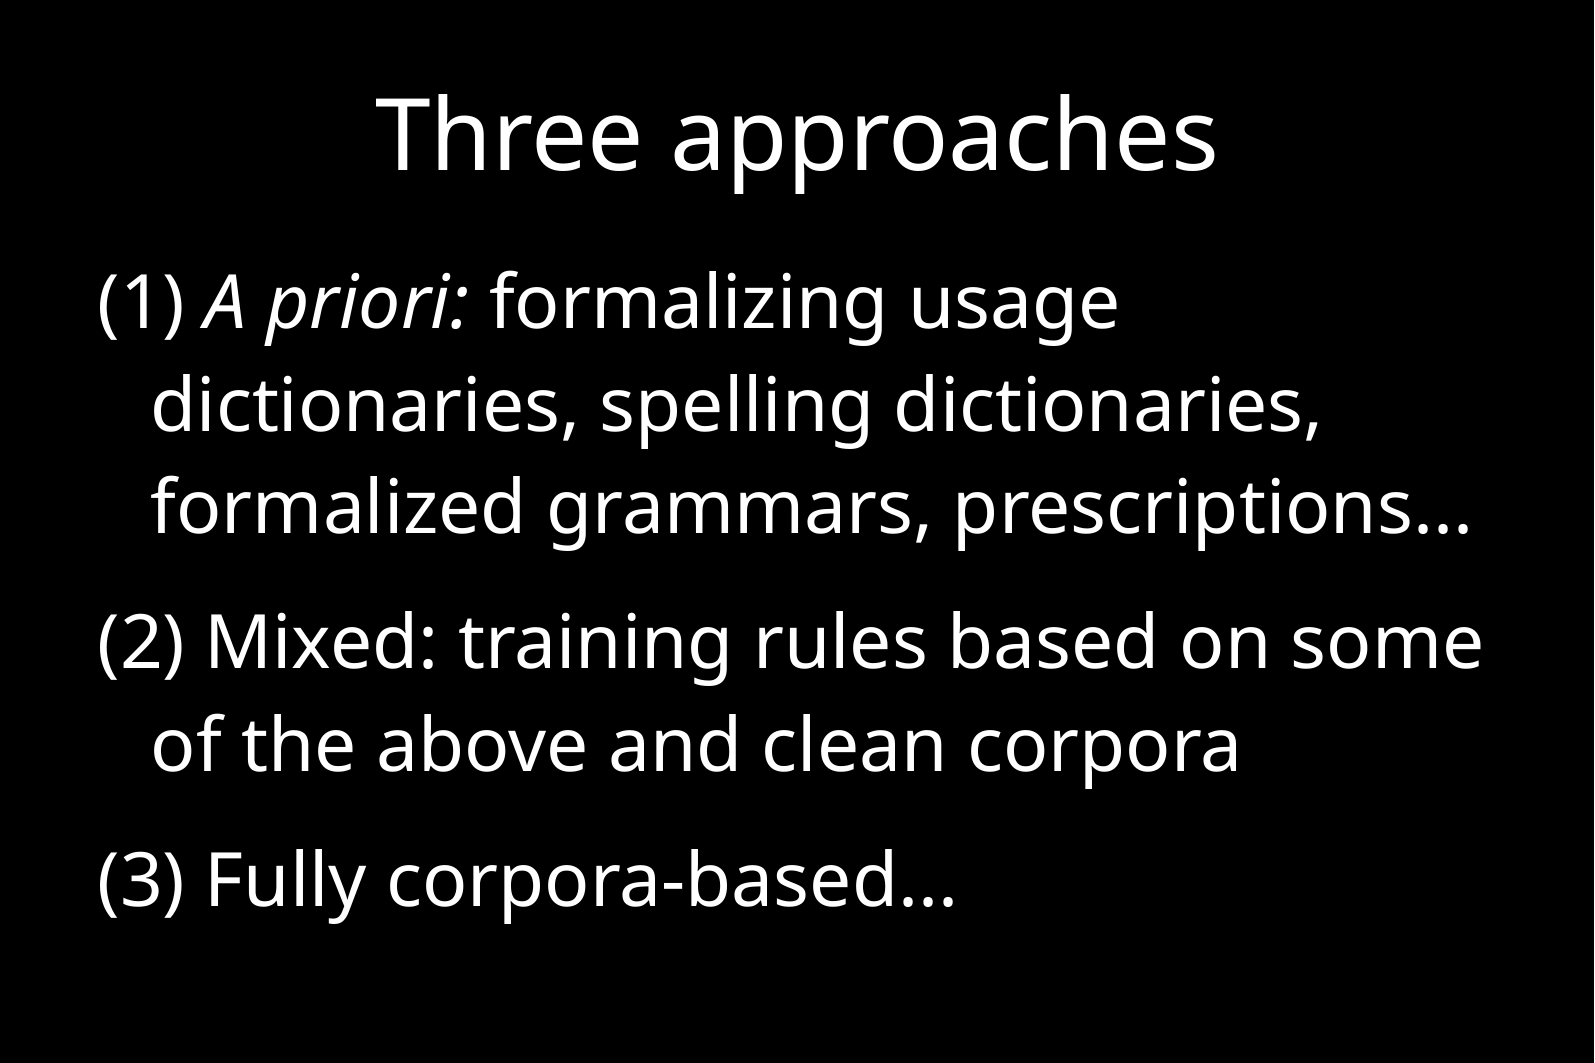

# Three approaches
 A priori: formalizing usage dictionaries, spelling dictionaries, formalized grammars, prescriptions...
 Mixed: training rules based on some of the above and clean corpora
 Fully corpora-based...